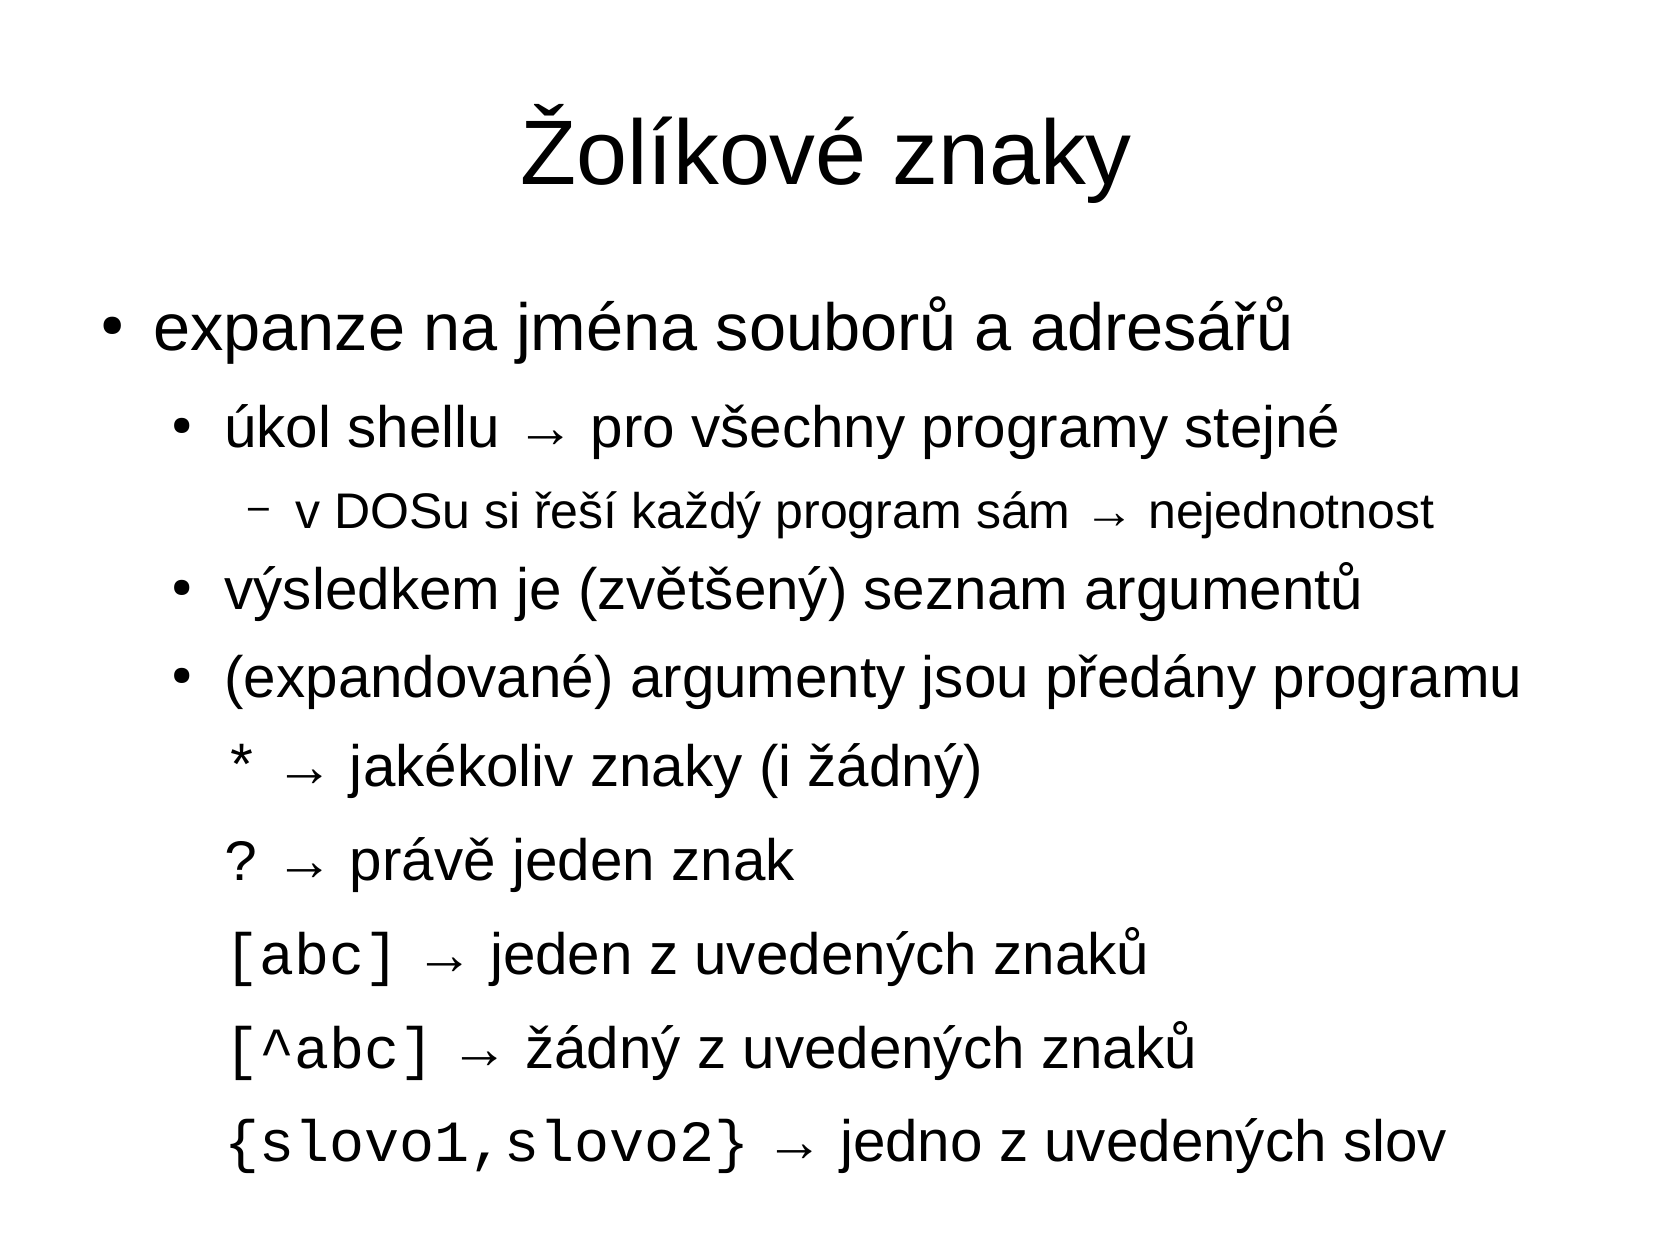

# Žolíkové znaky
expanze na jména souborů a adresářů
úkol shellu → pro všechny programy stejné
v DOSu si řeší každý program sám → nejednotnost
výsledkem je (zvětšený) seznam argumentů
(expandované) argumenty jsou předány programu
* → jakékoliv znaky (i žádný)
? → právě jeden znak
[abc] → jeden z uvedených znaků
[^abc] → žádný z uvedených znaků
{slovo1,slovo2} → jedno z uvedených slov